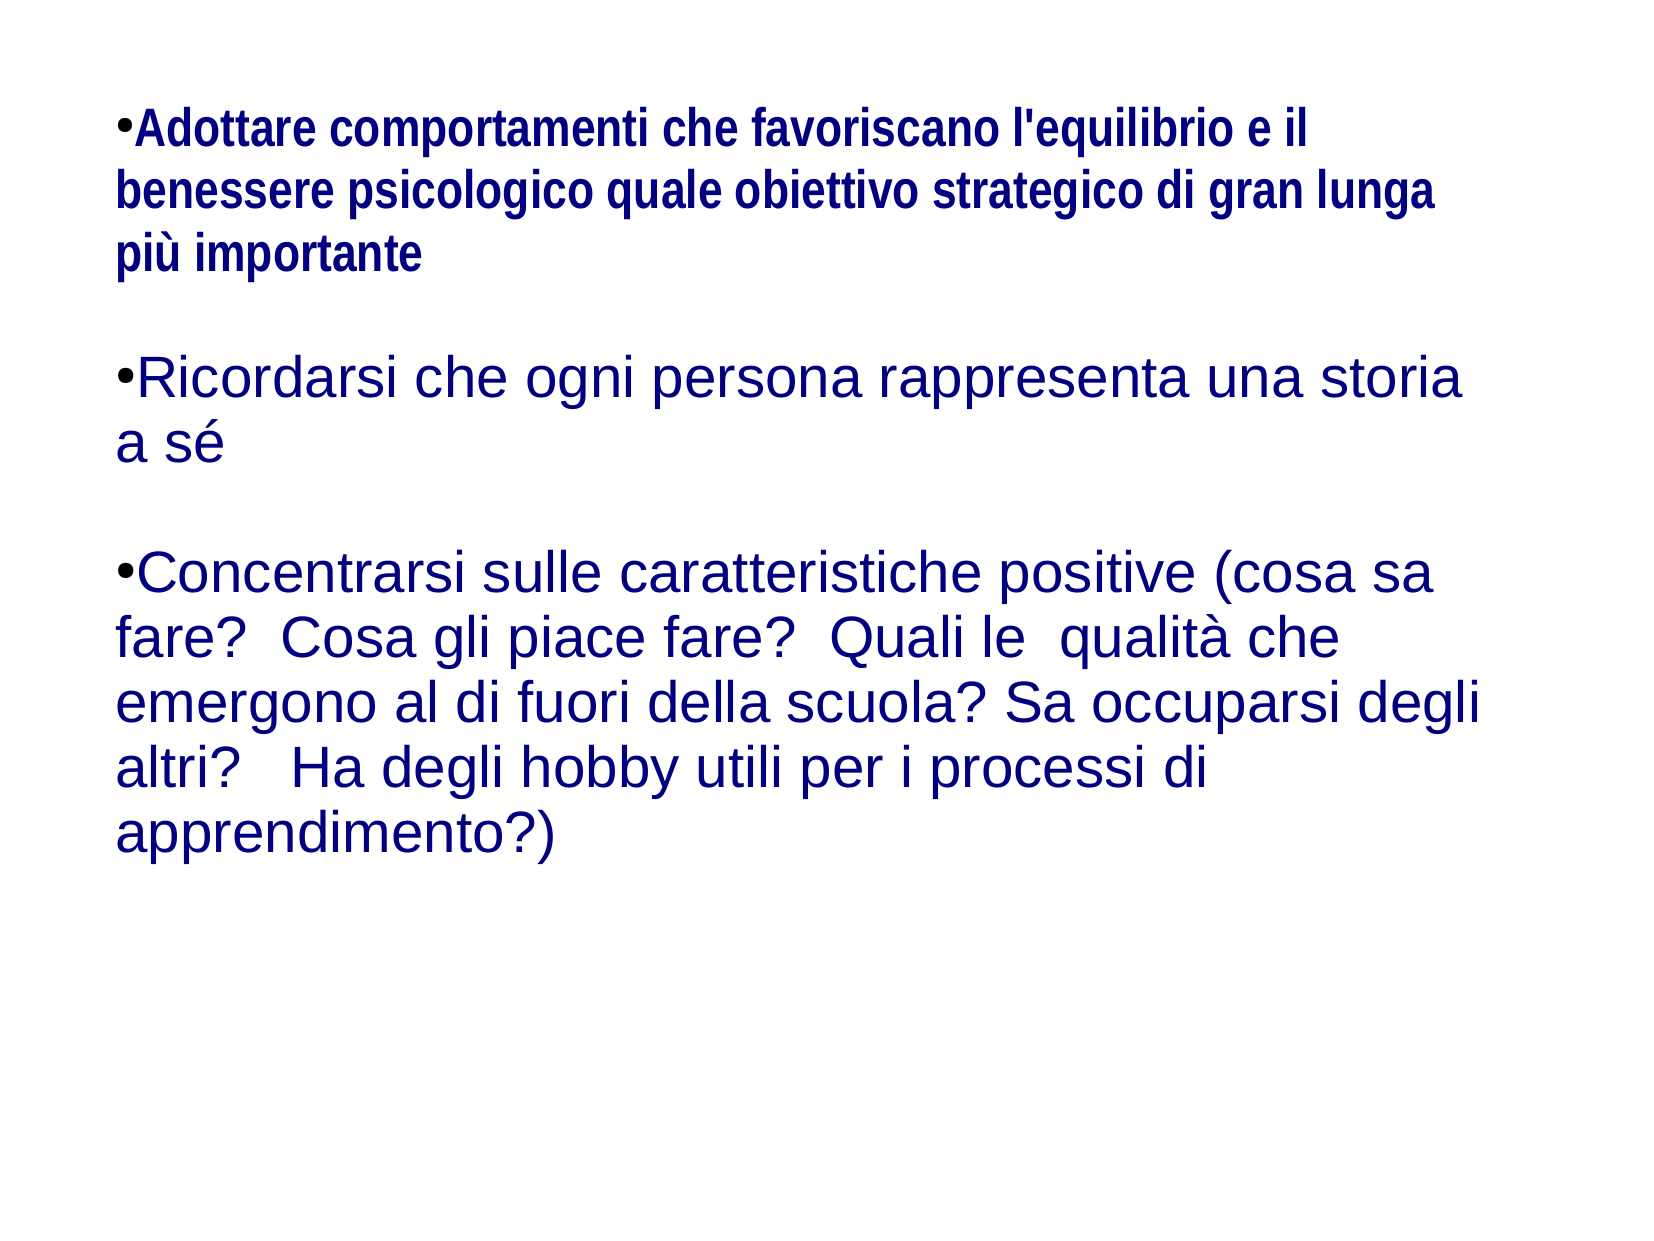

Adottare comportamenti che favoriscano l'equilibrio e il benessere psicologico quale obiettivo strategico di gran lunga più importante
Ricordarsi che ogni persona rappresenta una storia a sé
Concentrarsi sulle caratteristiche positive (cosa sa fare? Cosa gli piace fare? Quali le qualità che emergono al di fuori della scuola? Sa occuparsi degli altri? Ha degli hobby utili per i processi di apprendimento?)